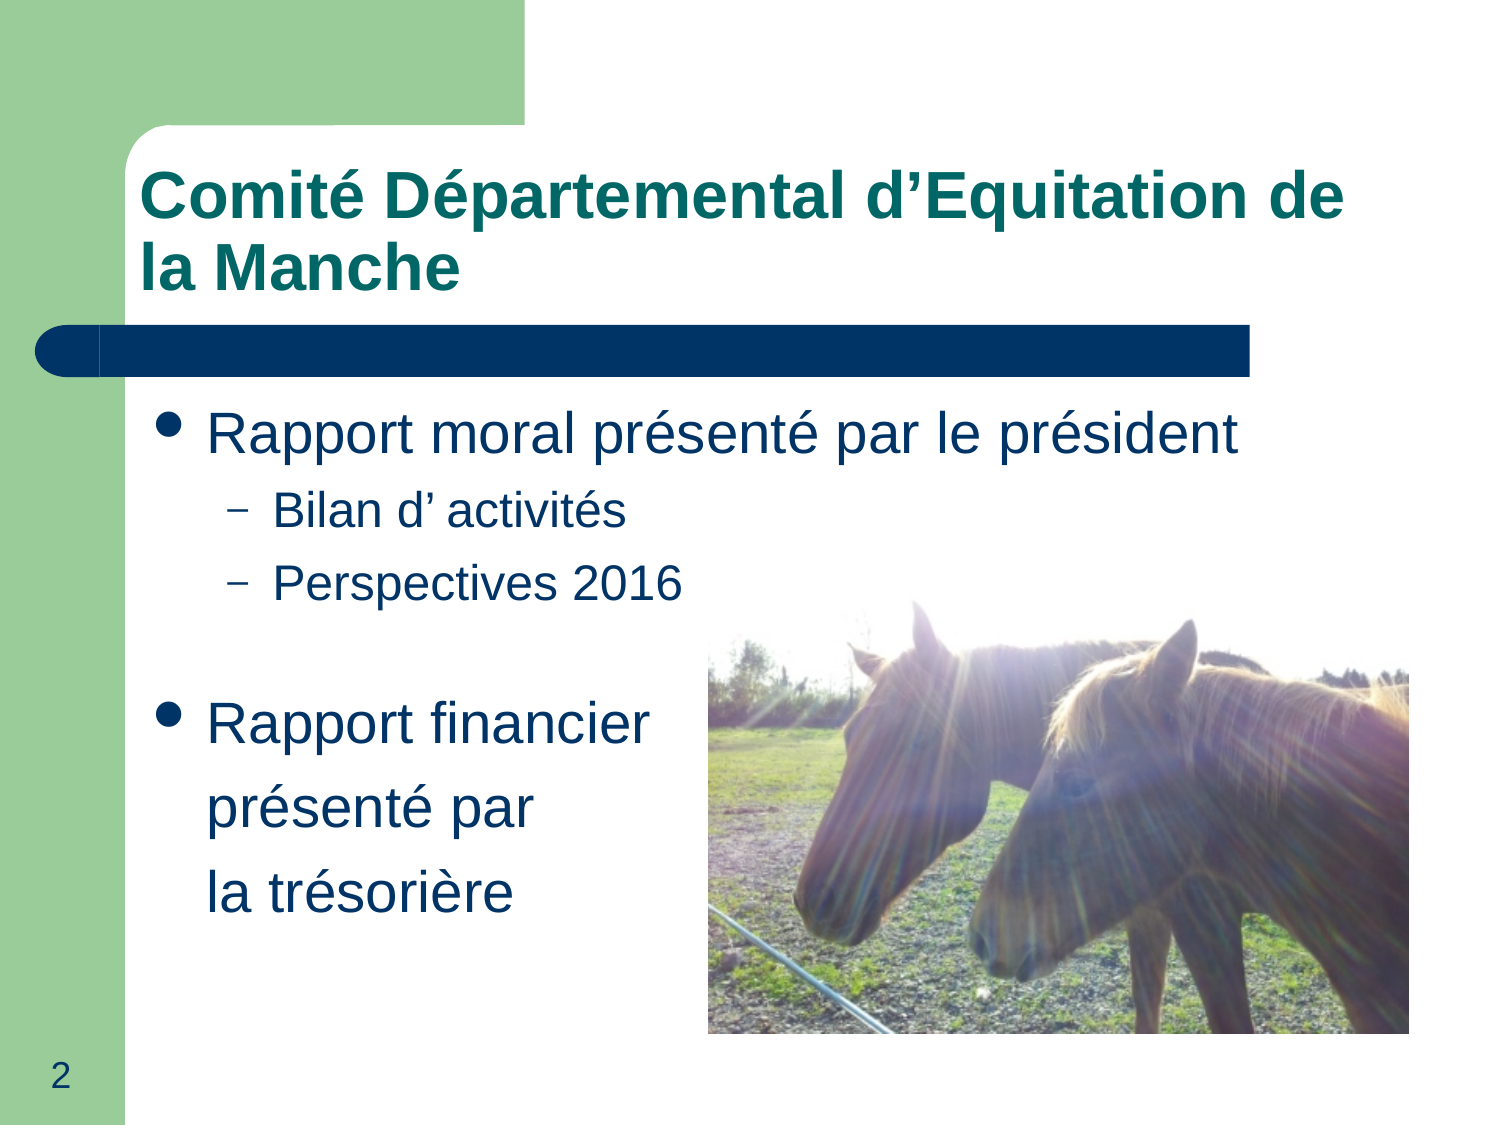

# Comité Départemental d’Equitation de la Manche
Rapport moral présenté par le président
Bilan d’	activités
Perspectives 2016
Rapport financier
présenté par
la trésorière
2